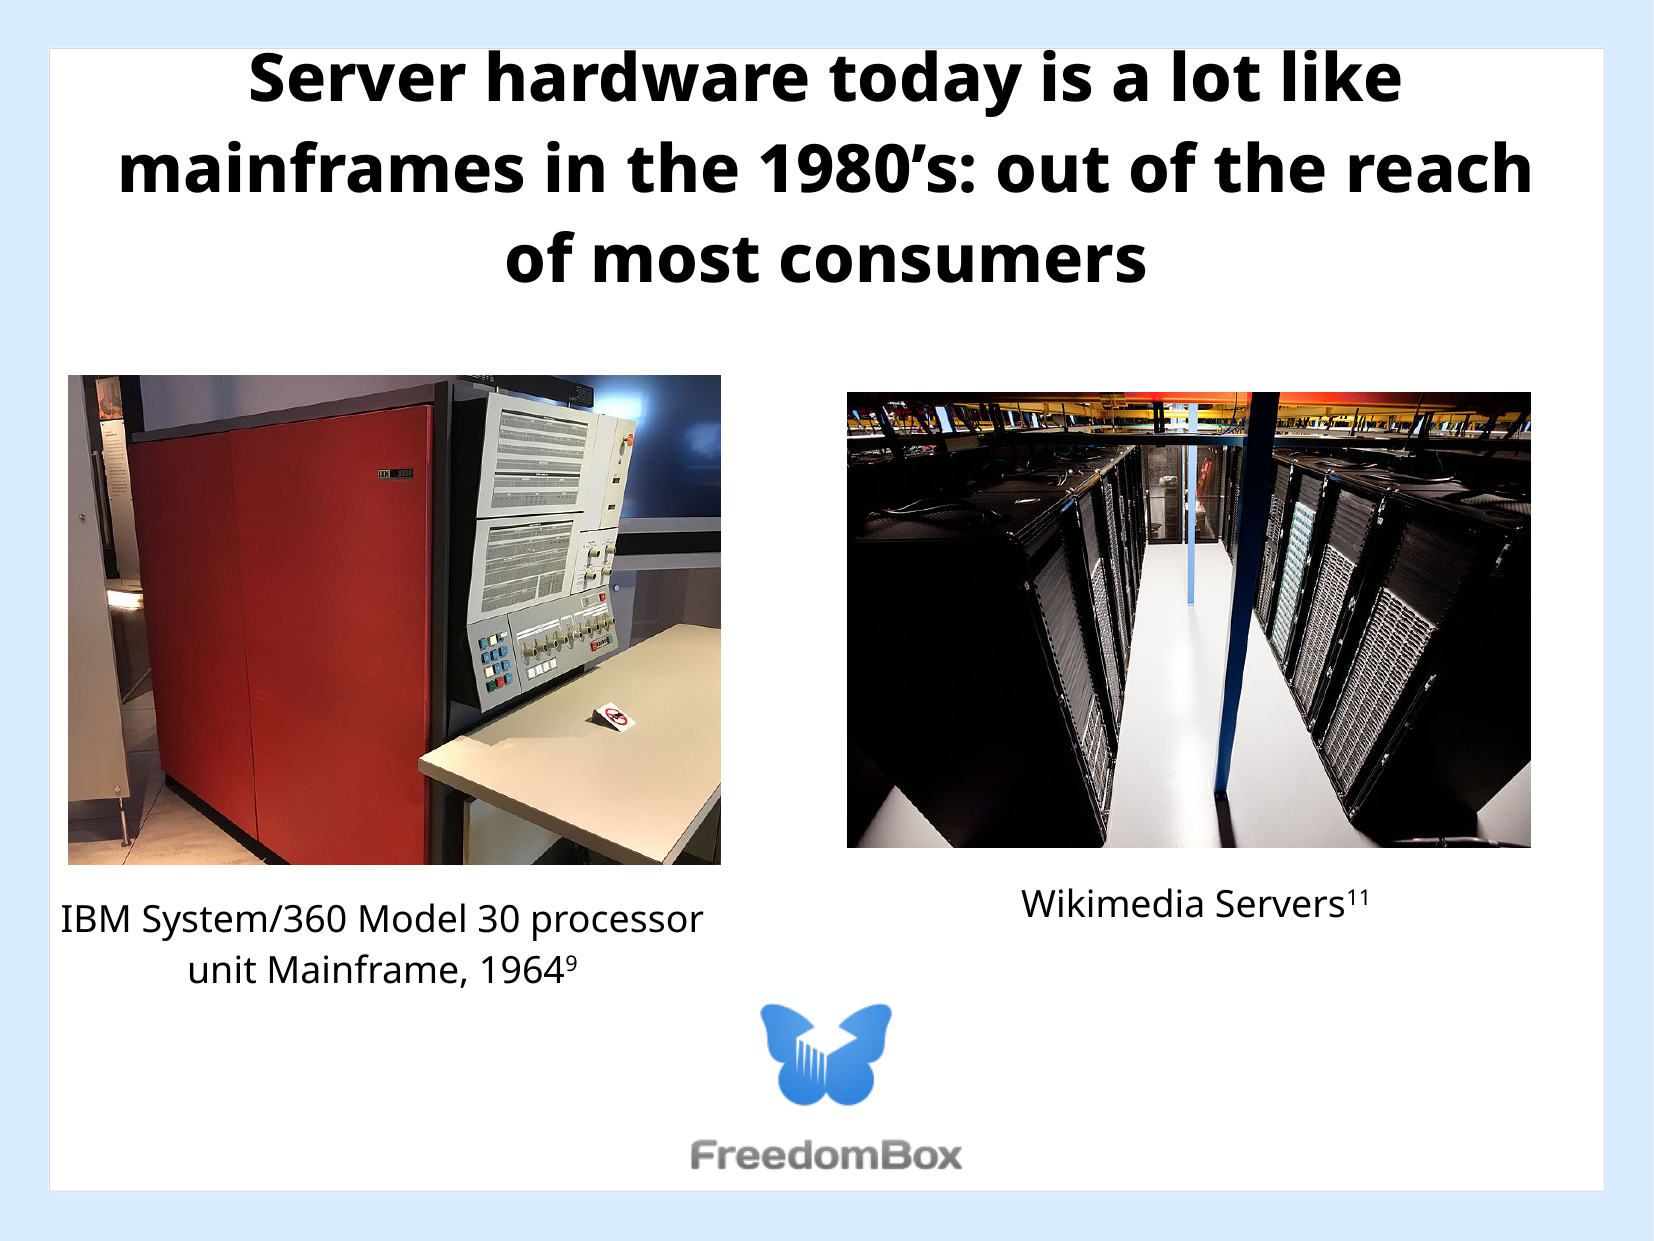

# Server hardware today is a lot like mainframes in the 1980’s: out of the reach of most consumers
Wikimedia Servers11
IBM System/360 Model 30 processor
unit Mainframe, 19649